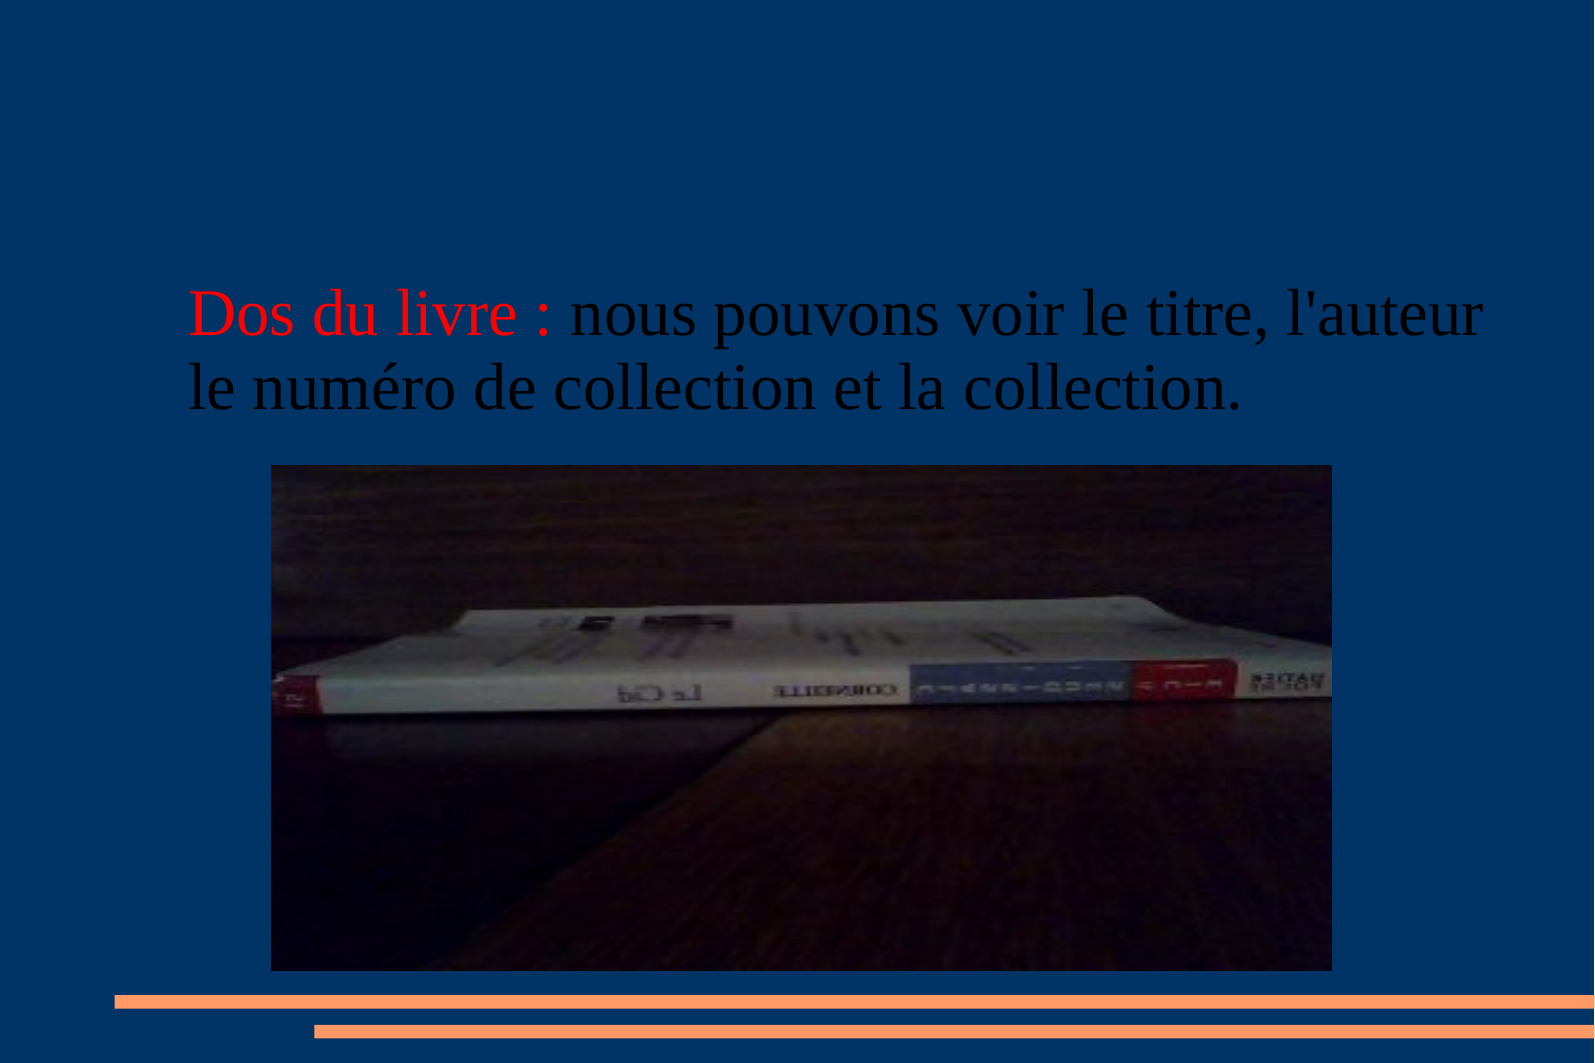

#
Dos du livre : nous pouvons voir le titre, l'auteur le numéro de collection et la collection.